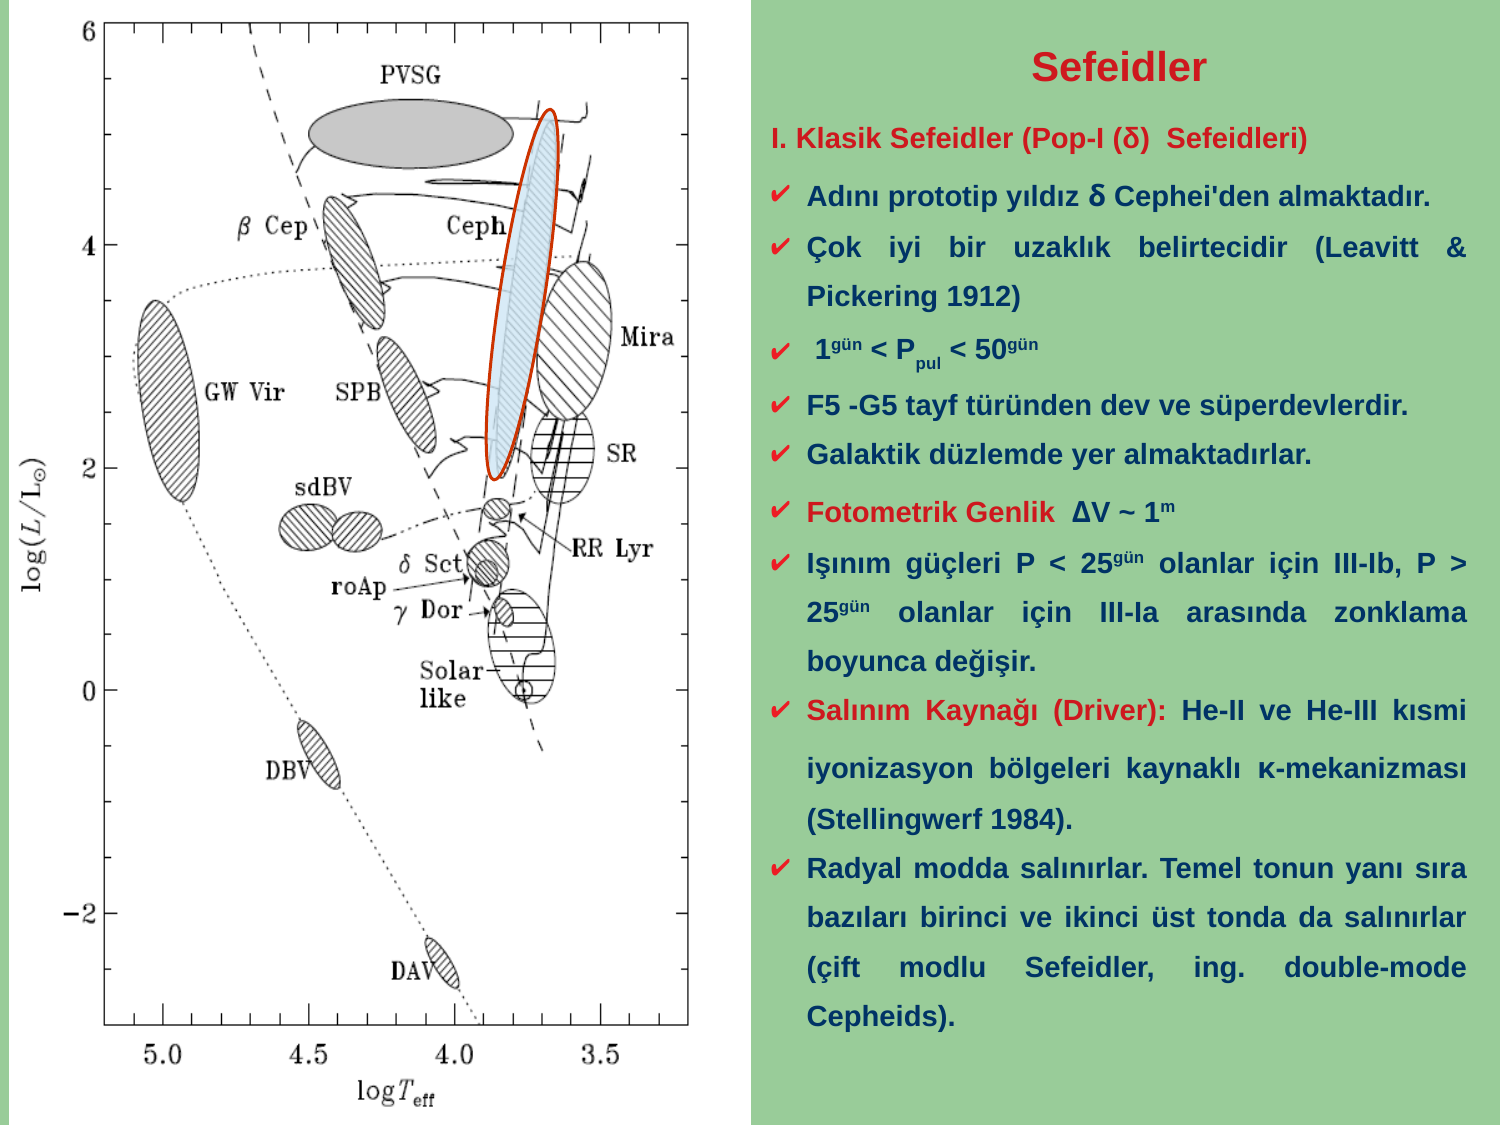

Sefeidler
I. Klasik Sefeidler (Pop-I (δ) Sefeidleri)
Adını prototip yıldız δ Cephei'den almaktadır.
Çok iyi bir uzaklık belirtecidir (Leavitt & Pickering 1912)
 1gün < Ppul < 50gün
F5 -G5 tayf türünden dev ve süperdevlerdir.
Galaktik düzlemde yer almaktadırlar.
Fotometrik Genlik ΔV ~ 1m
Işınım güçleri P < 25gün olanlar için III-Ib, P > 25gün olanlar için III-Ia arasında zonklama boyunca değişir.
Salınım Kaynağı (Driver): He-II ve He-III kısmi iyonizasyon bölgeleri kaynaklı κ-mekanizması (Stellingwerf 1984).
Radyal modda salınırlar. Temel tonun yanı sıra bazıları birinci ve ikinci üst tonda da salınırlar (çift modlu Sefeidler, ing. double-mode Cepheids).